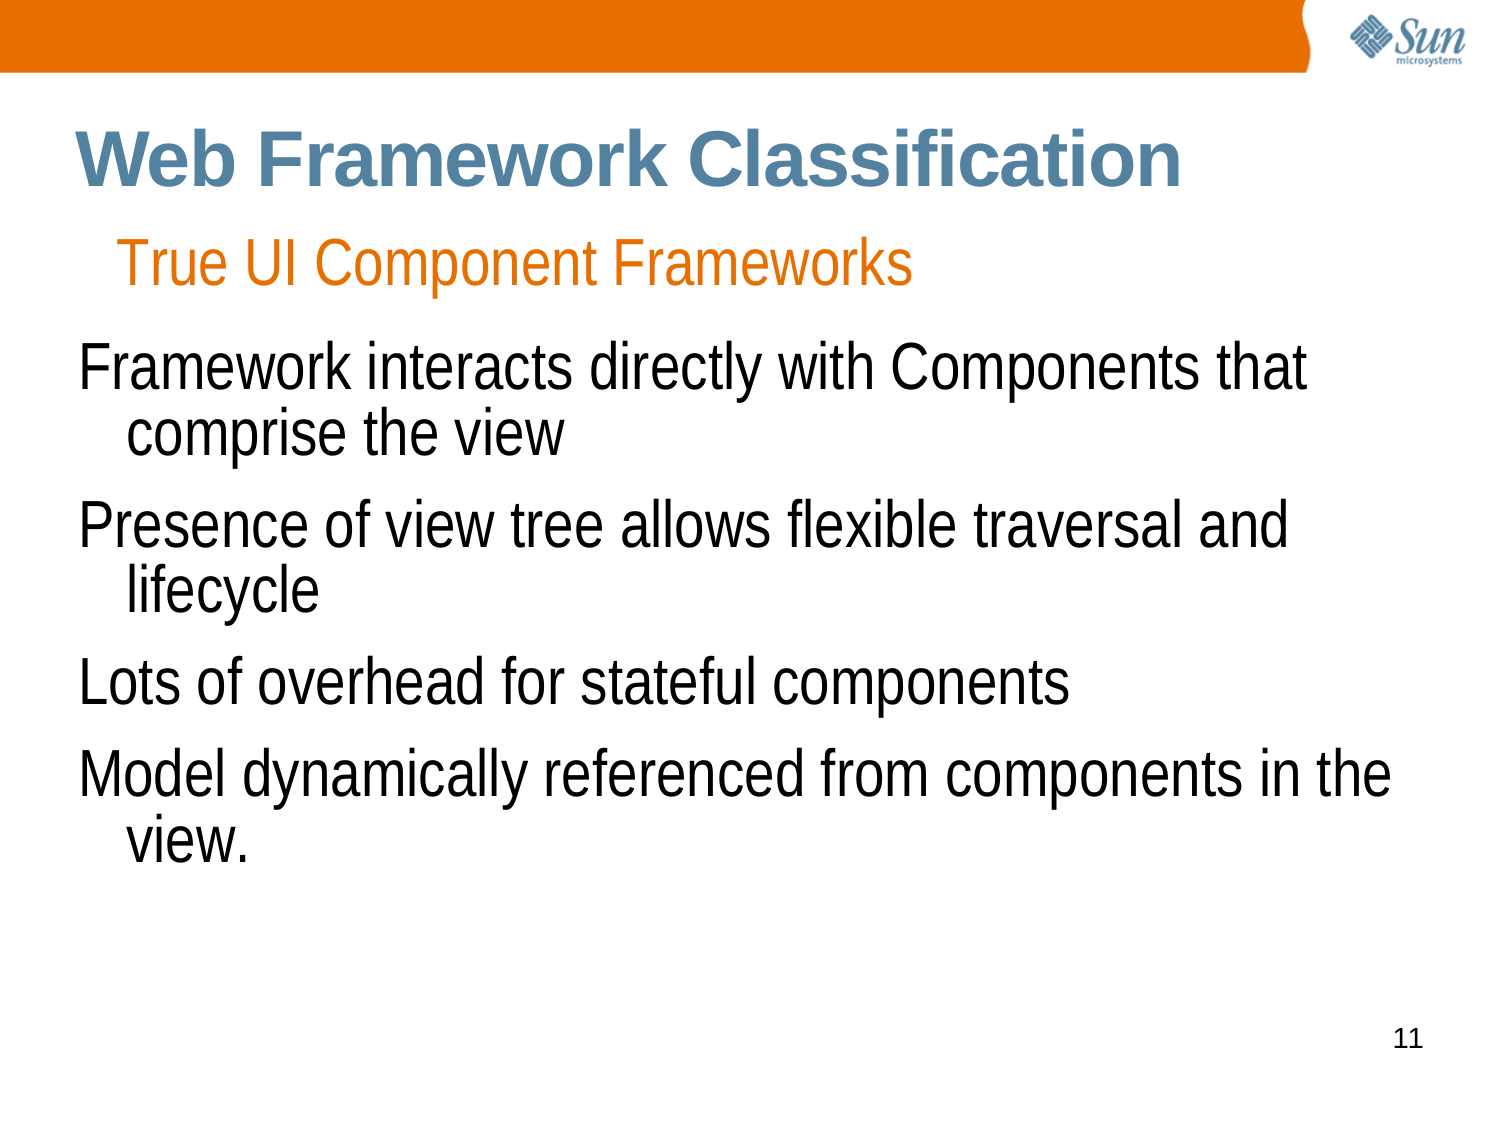

# Web Framework Classification
True UI Component Frameworks
Framework interacts directly with Components that comprise the view
Presence of view tree allows flexible traversal and lifecycle
Lots of overhead for stateful components
Model dynamically referenced from components in the view.
11